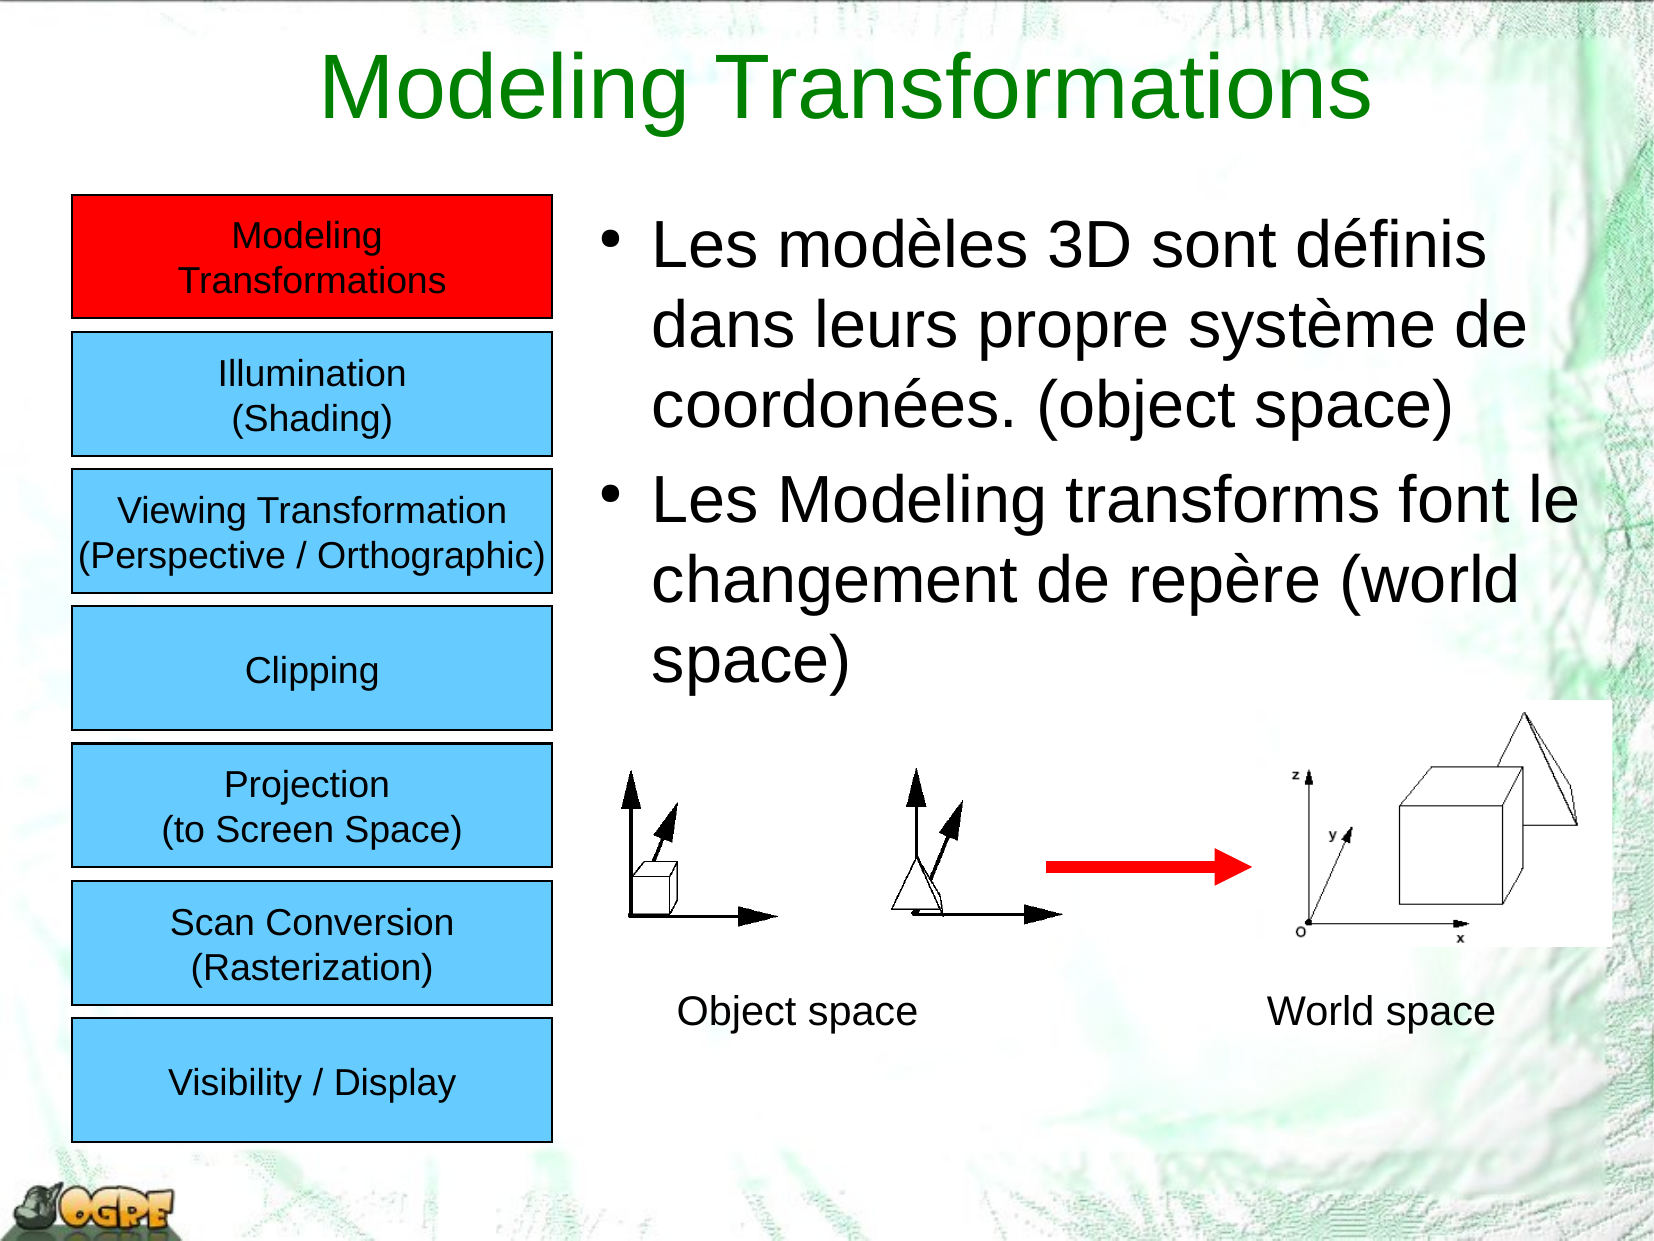

# Modeling Transformations
Les modèles 3D sont définis dans leurs propre système de coordonées. (object space)
Les Modeling transforms font le changement de repère (world space)
Modeling
Transformations
Illumination
(Shading)
Viewing Transformation
(Perspective / Orthographic)
Clipping
Projection
(to Screen Space)
Scan Conversion
(Rasterization)
Object space
World space
Visibility / Display